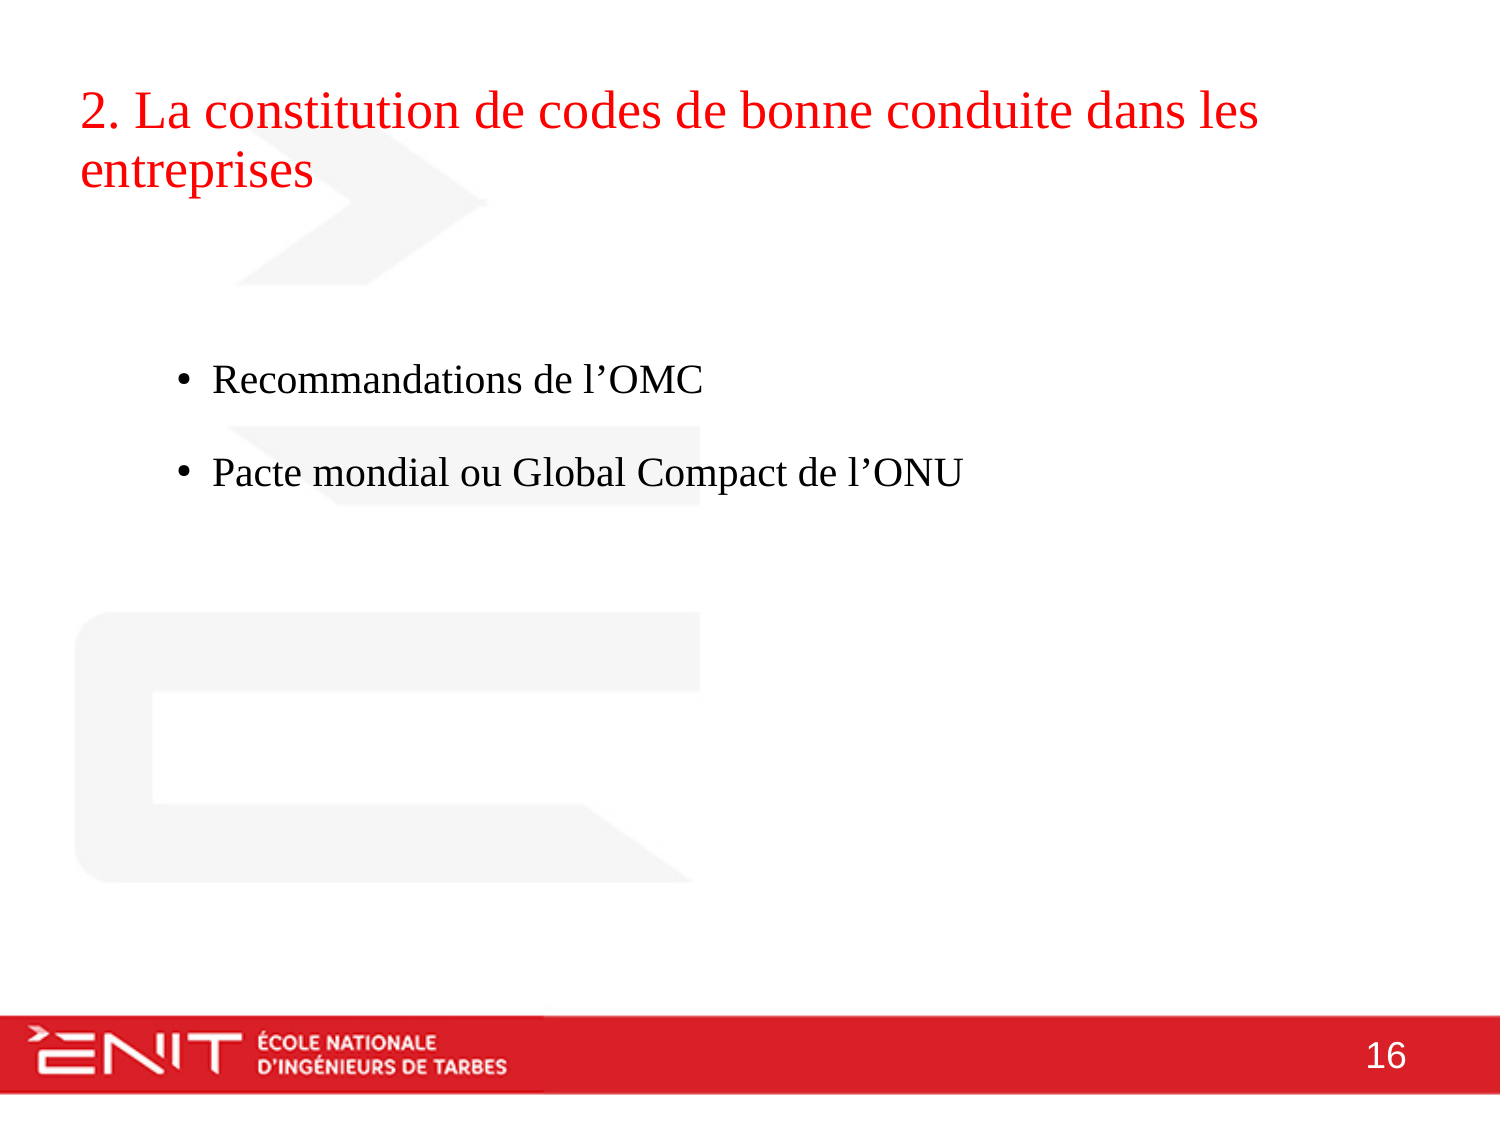

# 2. La constitution de codes de bonne conduite dans les entreprises
Recommandations de l’OMC
Pacte mondial ou Global Compact de l’ONU